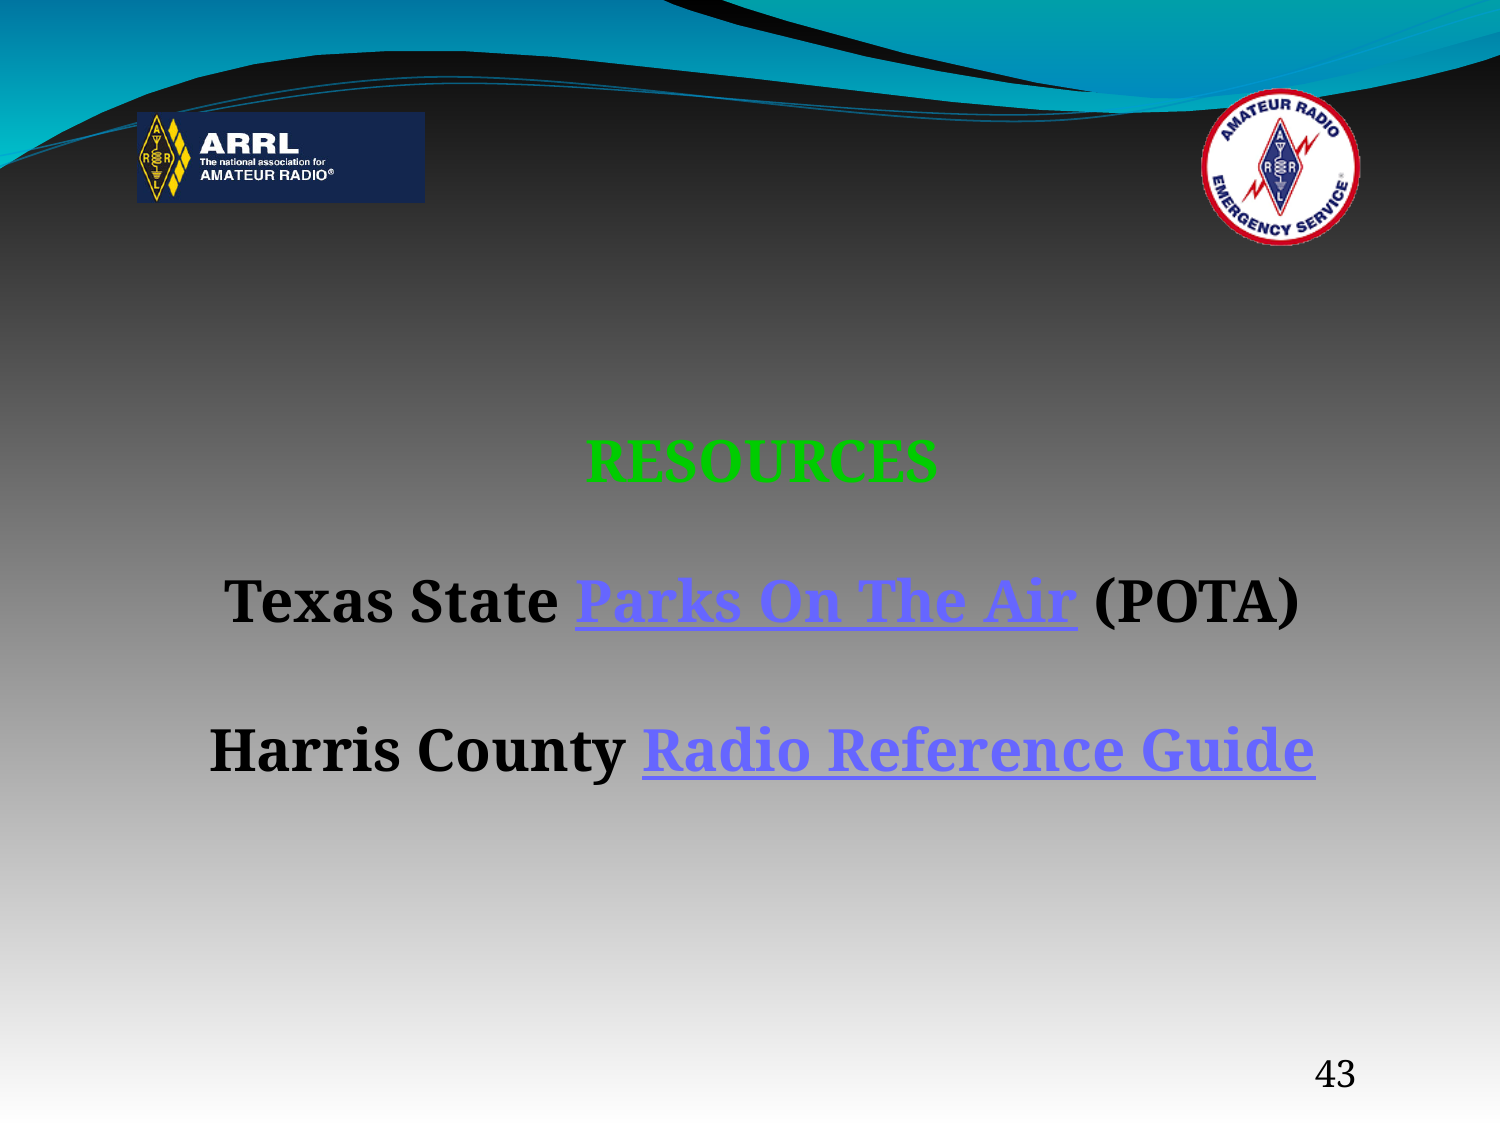

#
RESOURCES
Texas State Parks On The Air (POTA)
Harris County Radio Reference Guide